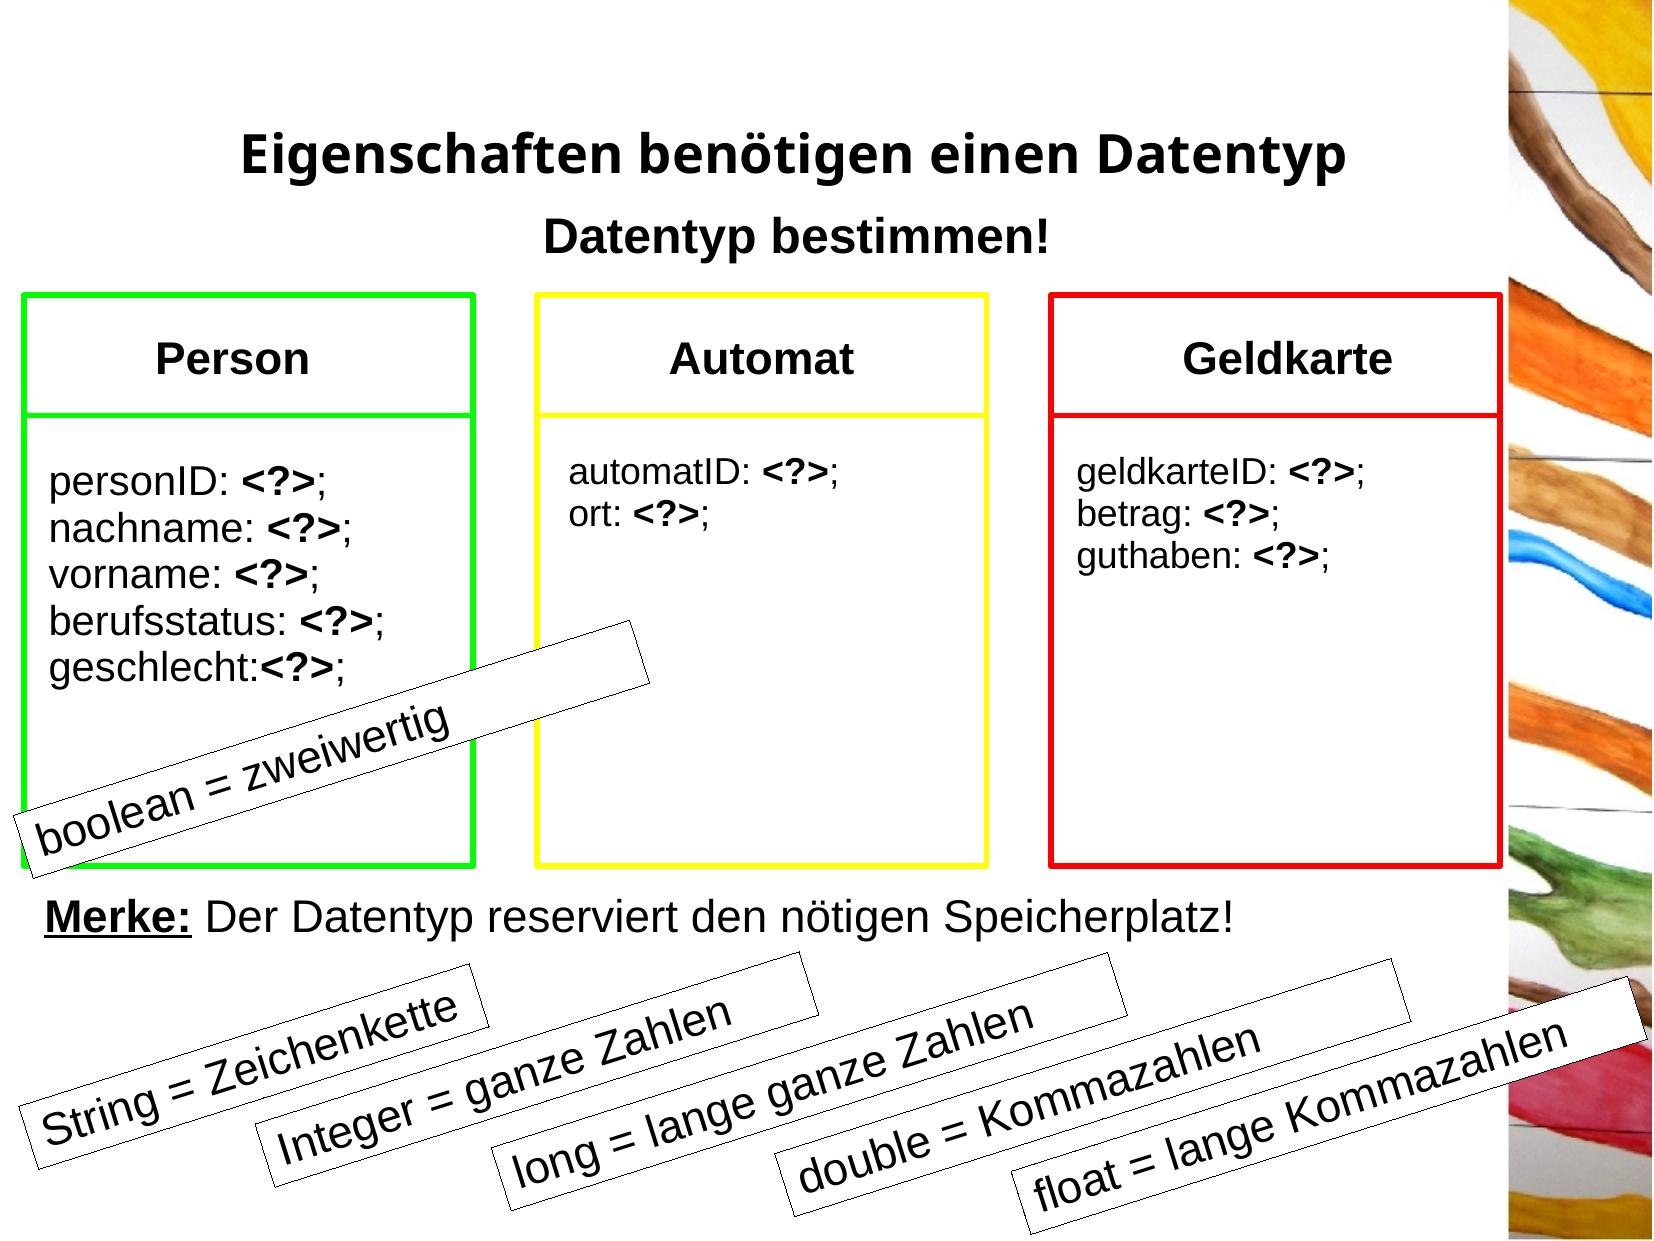

# Eigenschaften benötigen einen Datentyp
Datentyp bestimmen!
Person
Automat
Geldkarte
automatID: <?>;
ort: <?>;
geldkarteID: <?>;
betrag: <?>;
guthaben: <?>;
personID: <?>;
nachname: <?>;
vorname: <?>;
berufsstatus: <?>;
geschlecht:<?>;
boolean = zweiwertig
Merke: Der Datentyp reserviert den nötigen Speicherplatz!
String = Zeichenkette
Integer = ganze Zahlen
long = lange ganze Zahlen
double = Kommazahlen
float = lange Kommazahlen
float = lange Kommazahlen